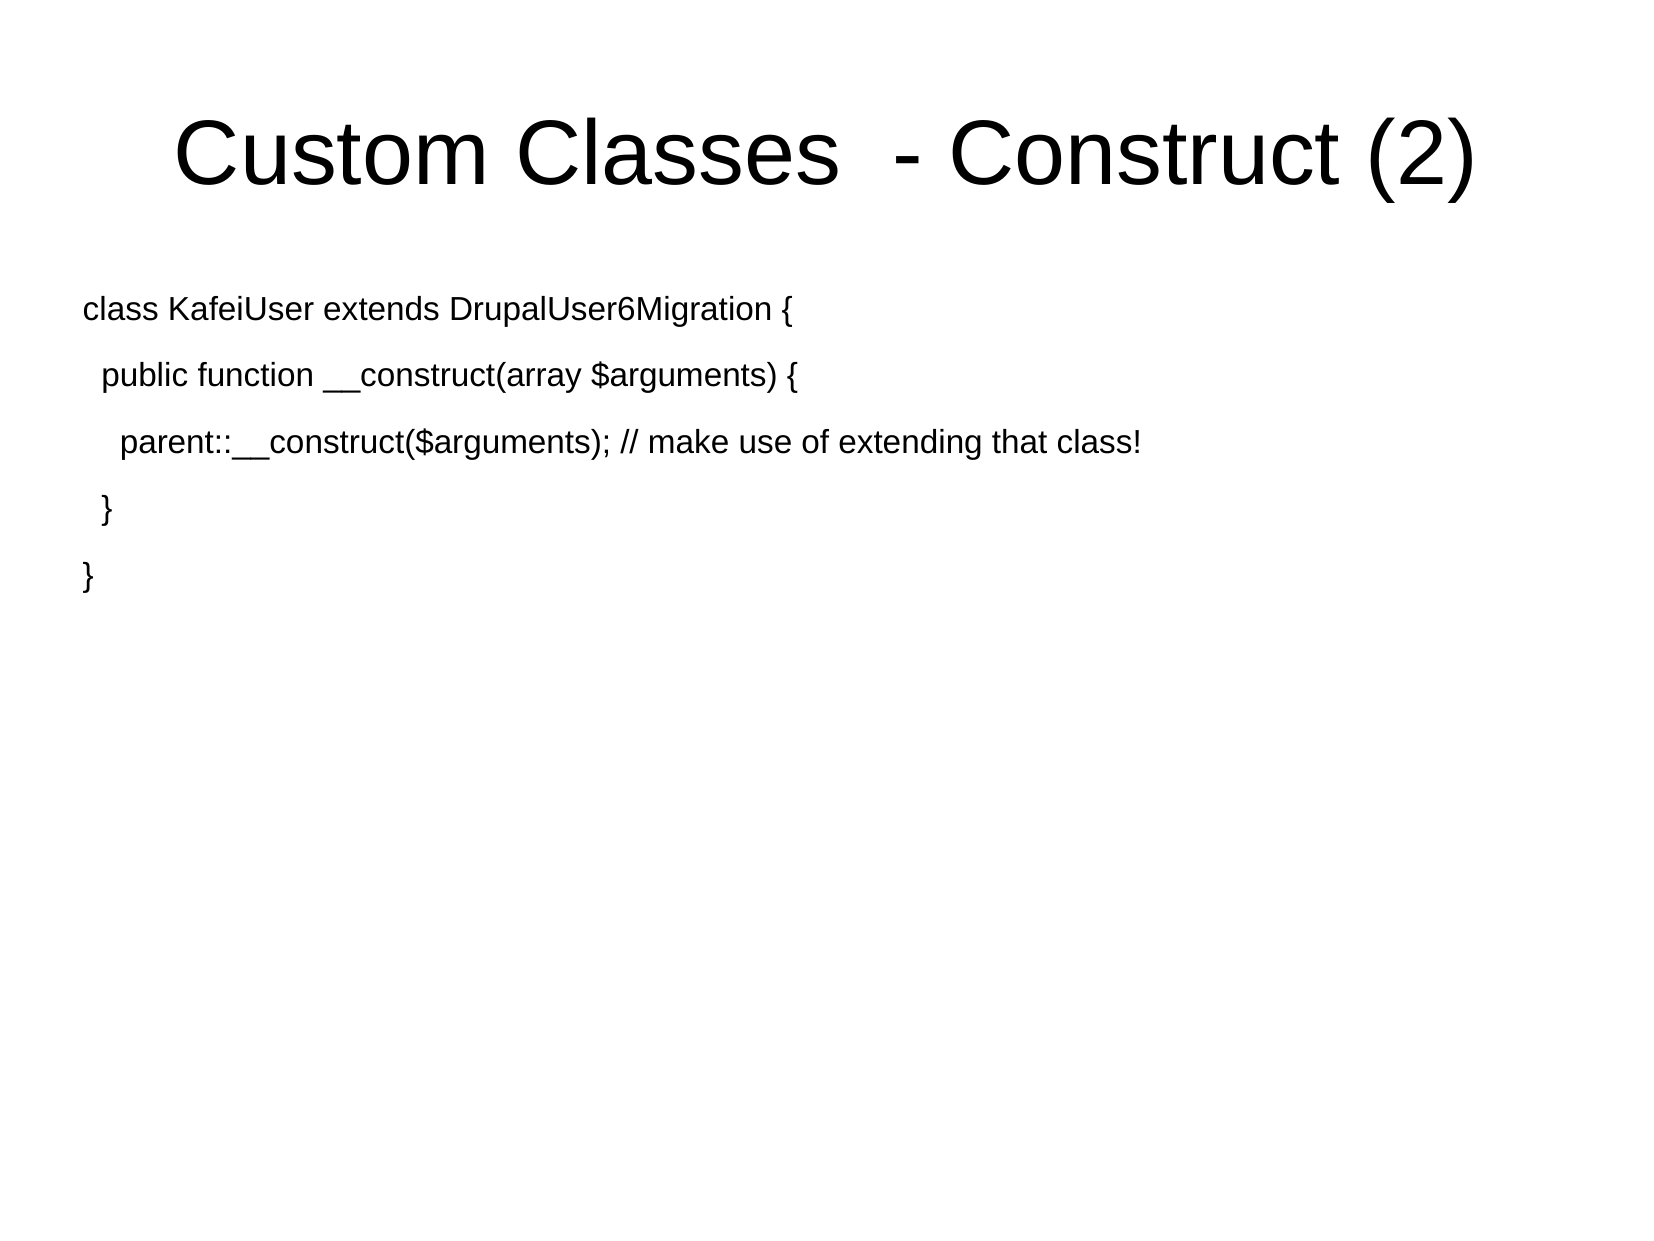

# Custom Classes - Construct (2)
class KafeiUser extends DrupalUser6Migration {
 public function __construct(array $arguments) {
 parent::__construct($arguments); // make use of extending that class!
 }
}